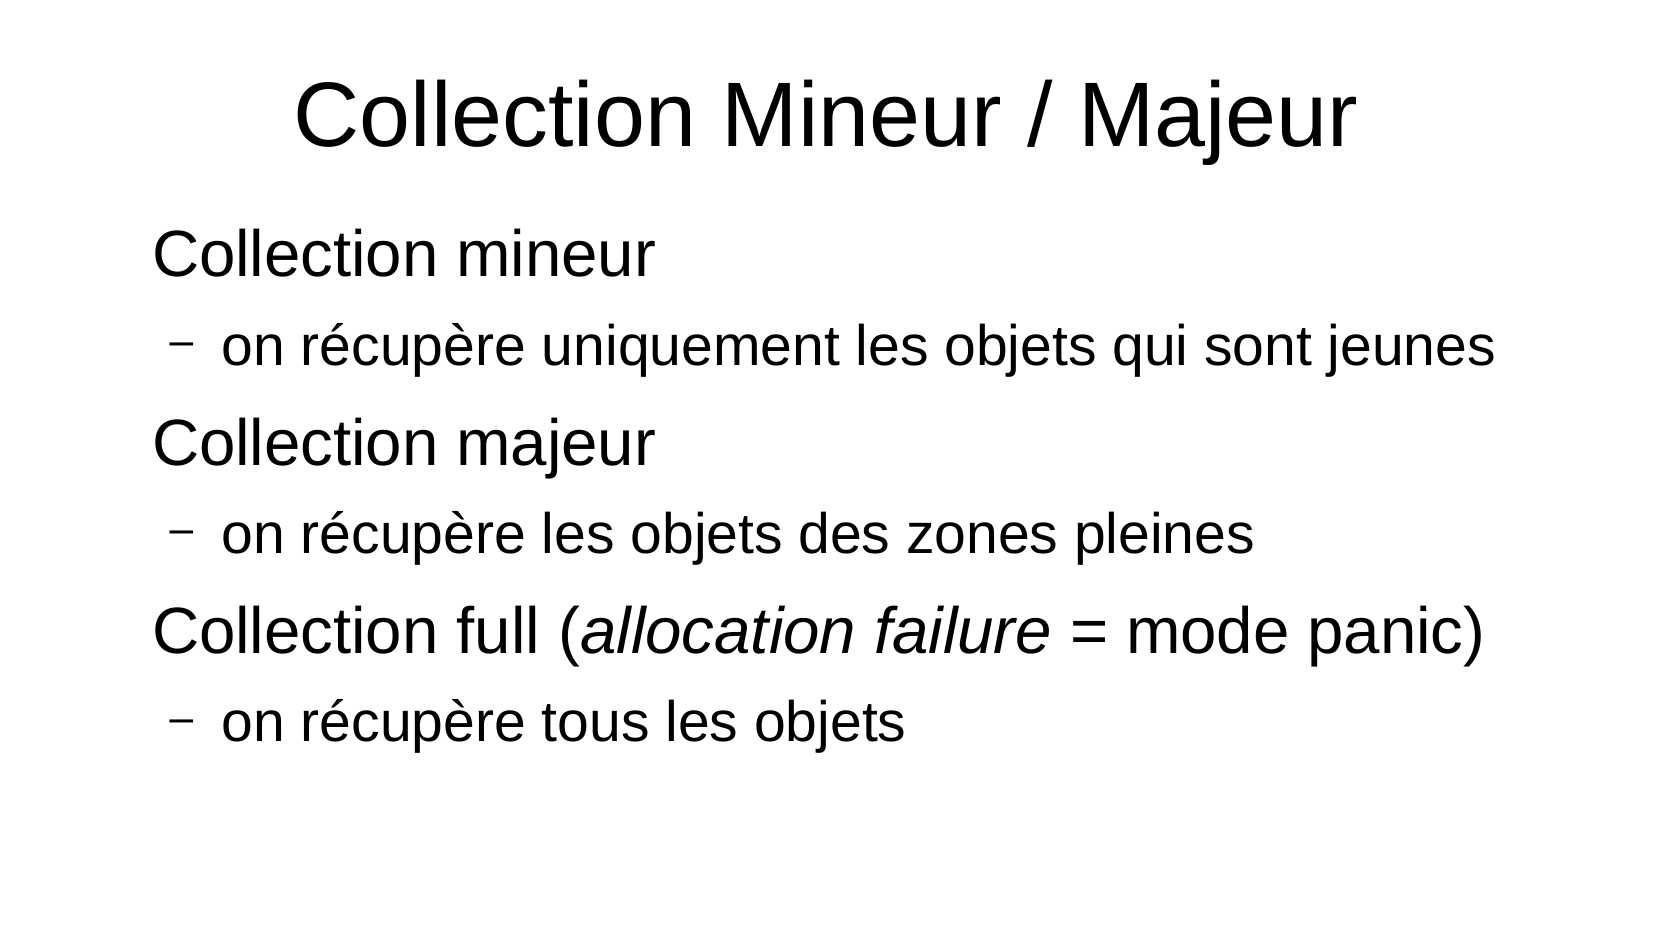

# Collection Mineur / Majeur
Collection mineur
on récupère uniquement les objets qui sont jeunes
Collection majeur
on récupère les objets des zones pleines
Collection full (allocation failure = mode panic)
on récupère tous les objets